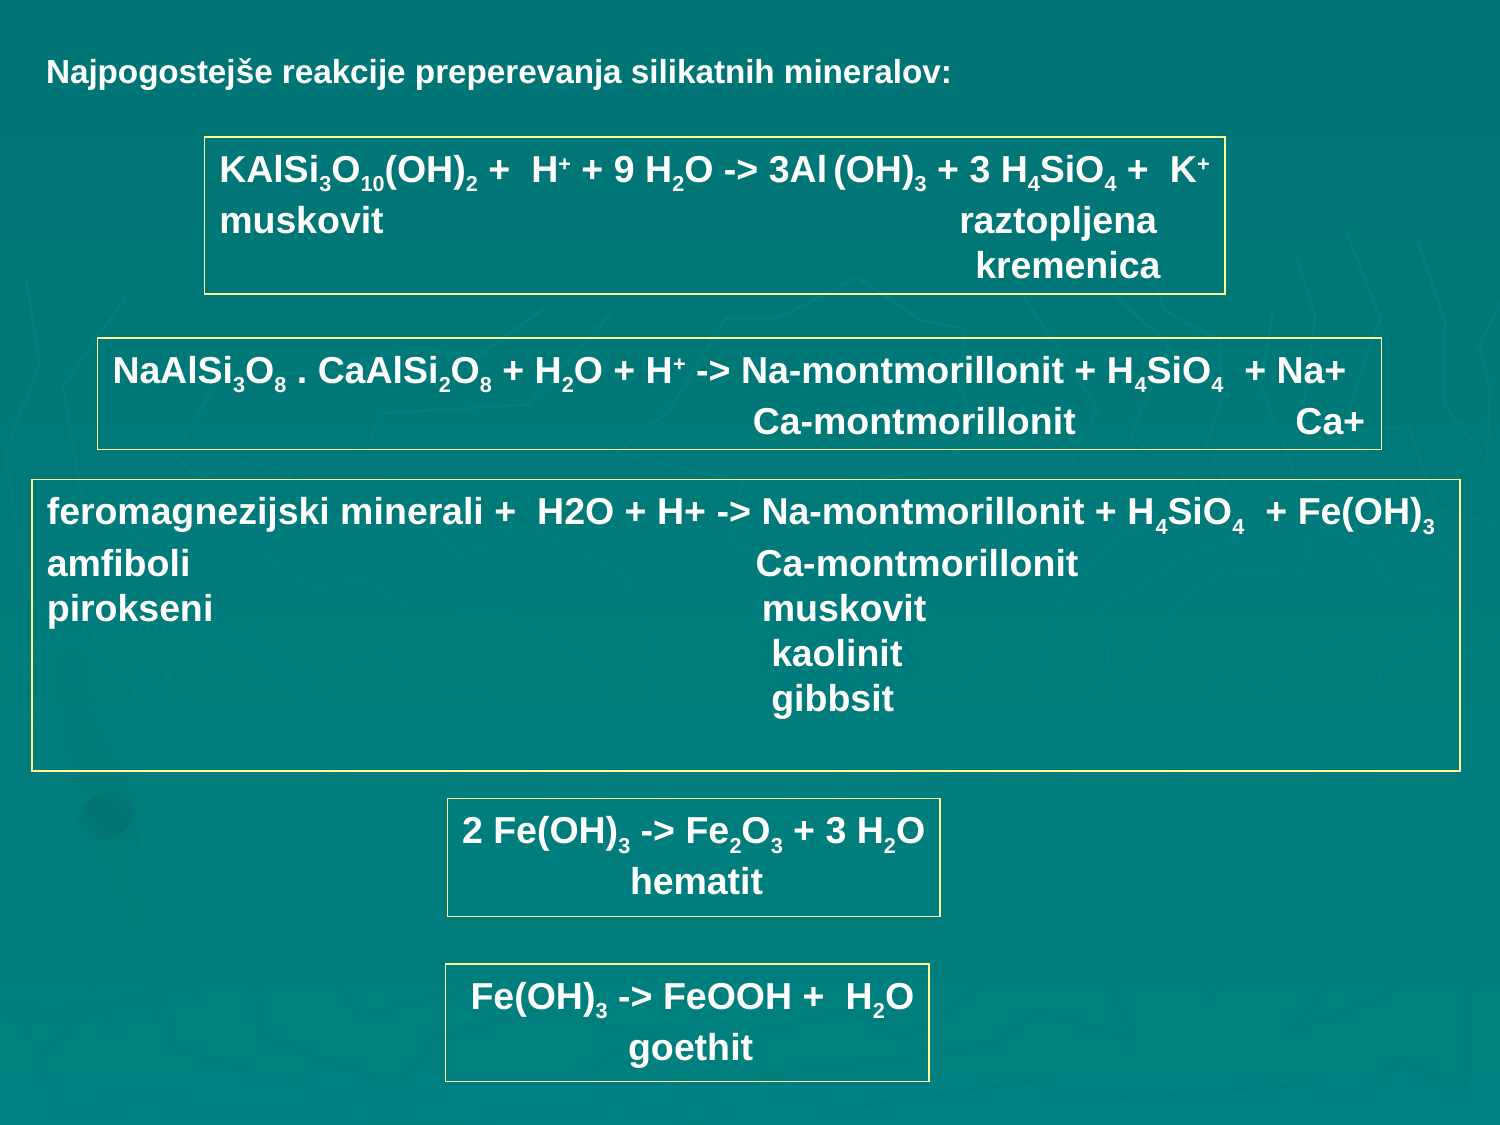

Najpogostejše reakcije preperevanja silikatnih mineralov:
KAlSi3O10(OH)2 + H+ + 9 H2O -> 3Al (OH)3 + 3 H4SiO4 + K+
muskovit raztopljena
 kremenica
NaAlSi3O8 . CaAlSi2O8 + H2O + H+ -> Na-montmorillonit + H4SiO4 + Na+
 Ca-montmorillonit Ca+
feromagnezijski minerali + H2O + H+ -> Na-montmorillonit + H4SiO4 + Fe(OH)3
amfiboli Ca-montmorillonit
pirokseni			 muskovit
 kaolinit
 gibbsit
2 Fe(OH)3 -> Fe2O3 + 3 H2O
 hematit
 Fe(OH)3 -> FeOOH + H2O
 goethit